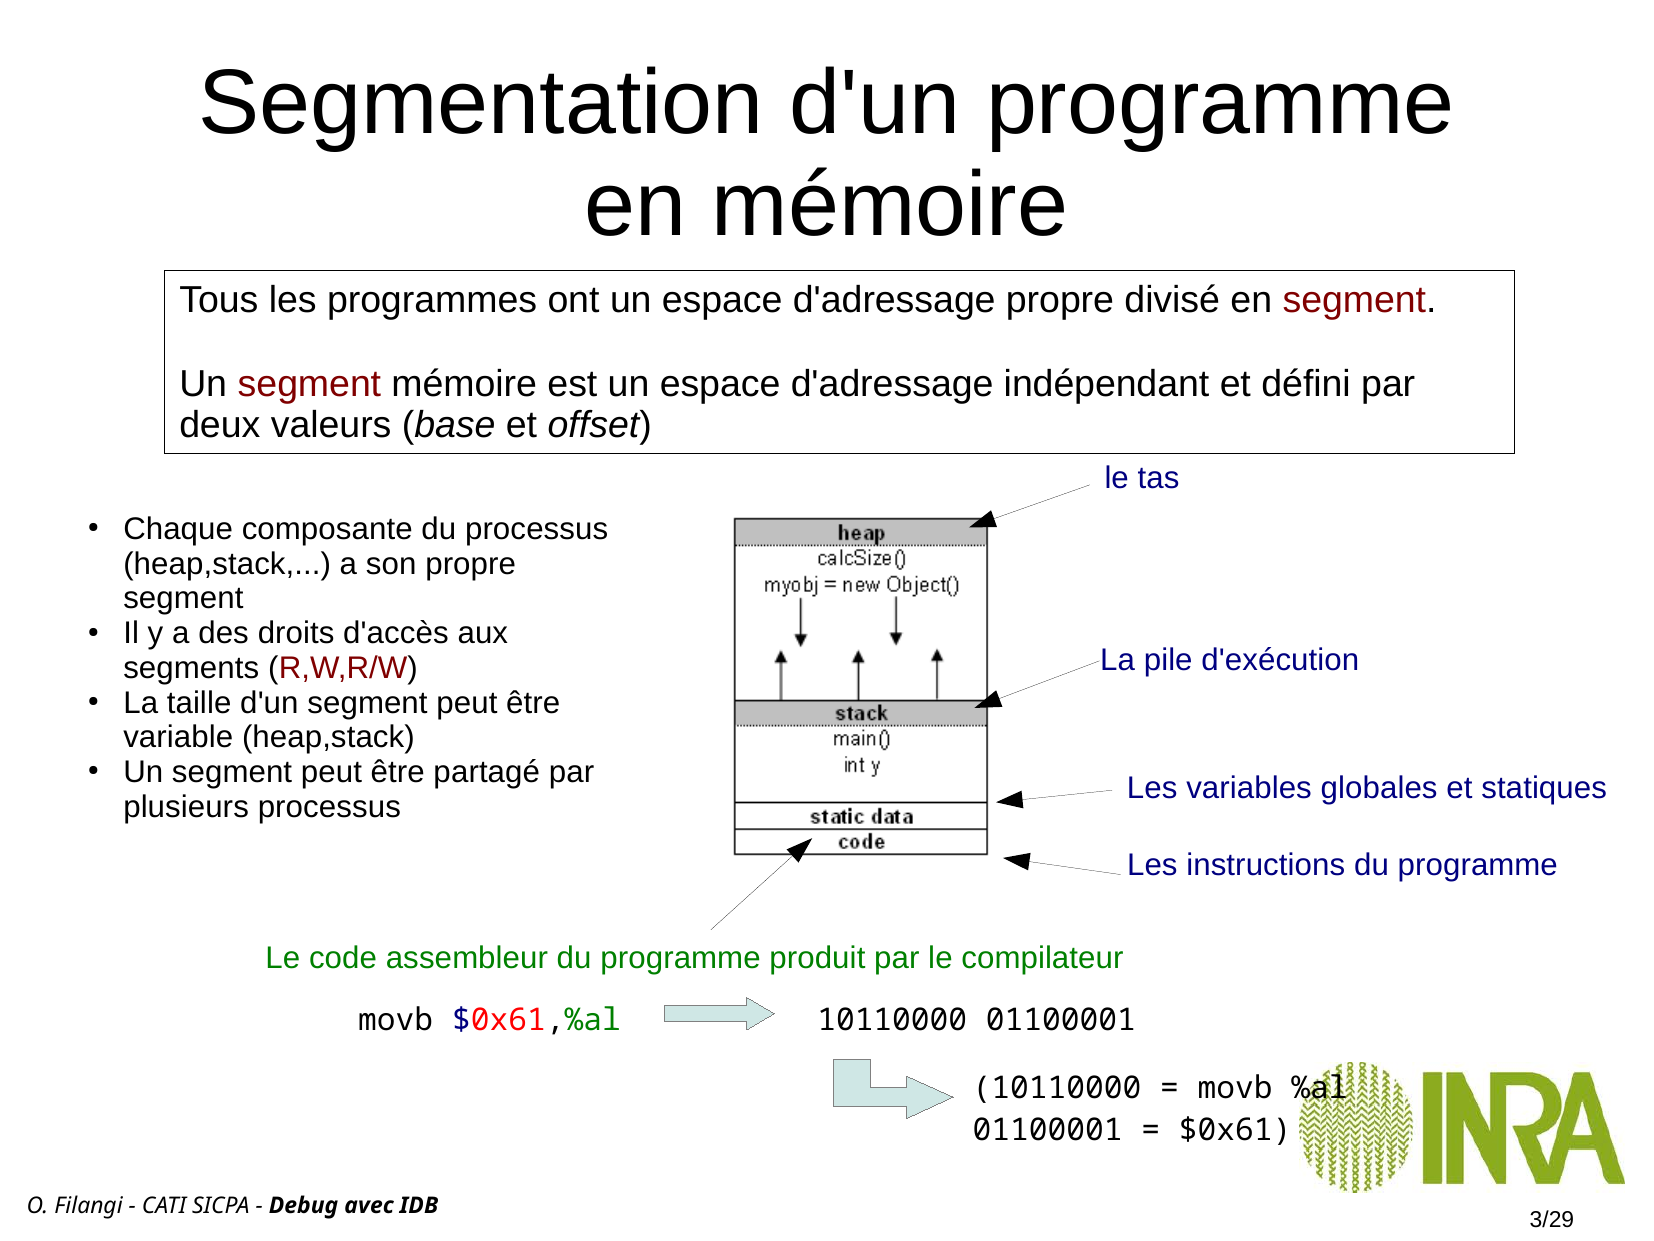

# Segmentation d'un programme en mémoire
Tous les programmes ont un espace d'adressage propre divisé en segment.
Un segment mémoire est un espace d'adressage indépendant et défini par deux valeurs (base et offset)
le tas
Chaque composante du processus (heap,stack,...) a son propre segment
Il y a des droits d'accès aux segments (R,W,R/W)
La taille d'un segment peut être variable (heap,stack)
Un segment peut être partagé par plusieurs processus
La pile d'exécution
Les variables globales et statiques
Les instructions du programme
Le code assembleur du programme produit par le compilateur
movb $0x61,%al
10110000 01100001
(10110000 = movb %al
01100001 = $0x61)
 O. Filangi - CATI SICPA - Debug avec IDB
2/29